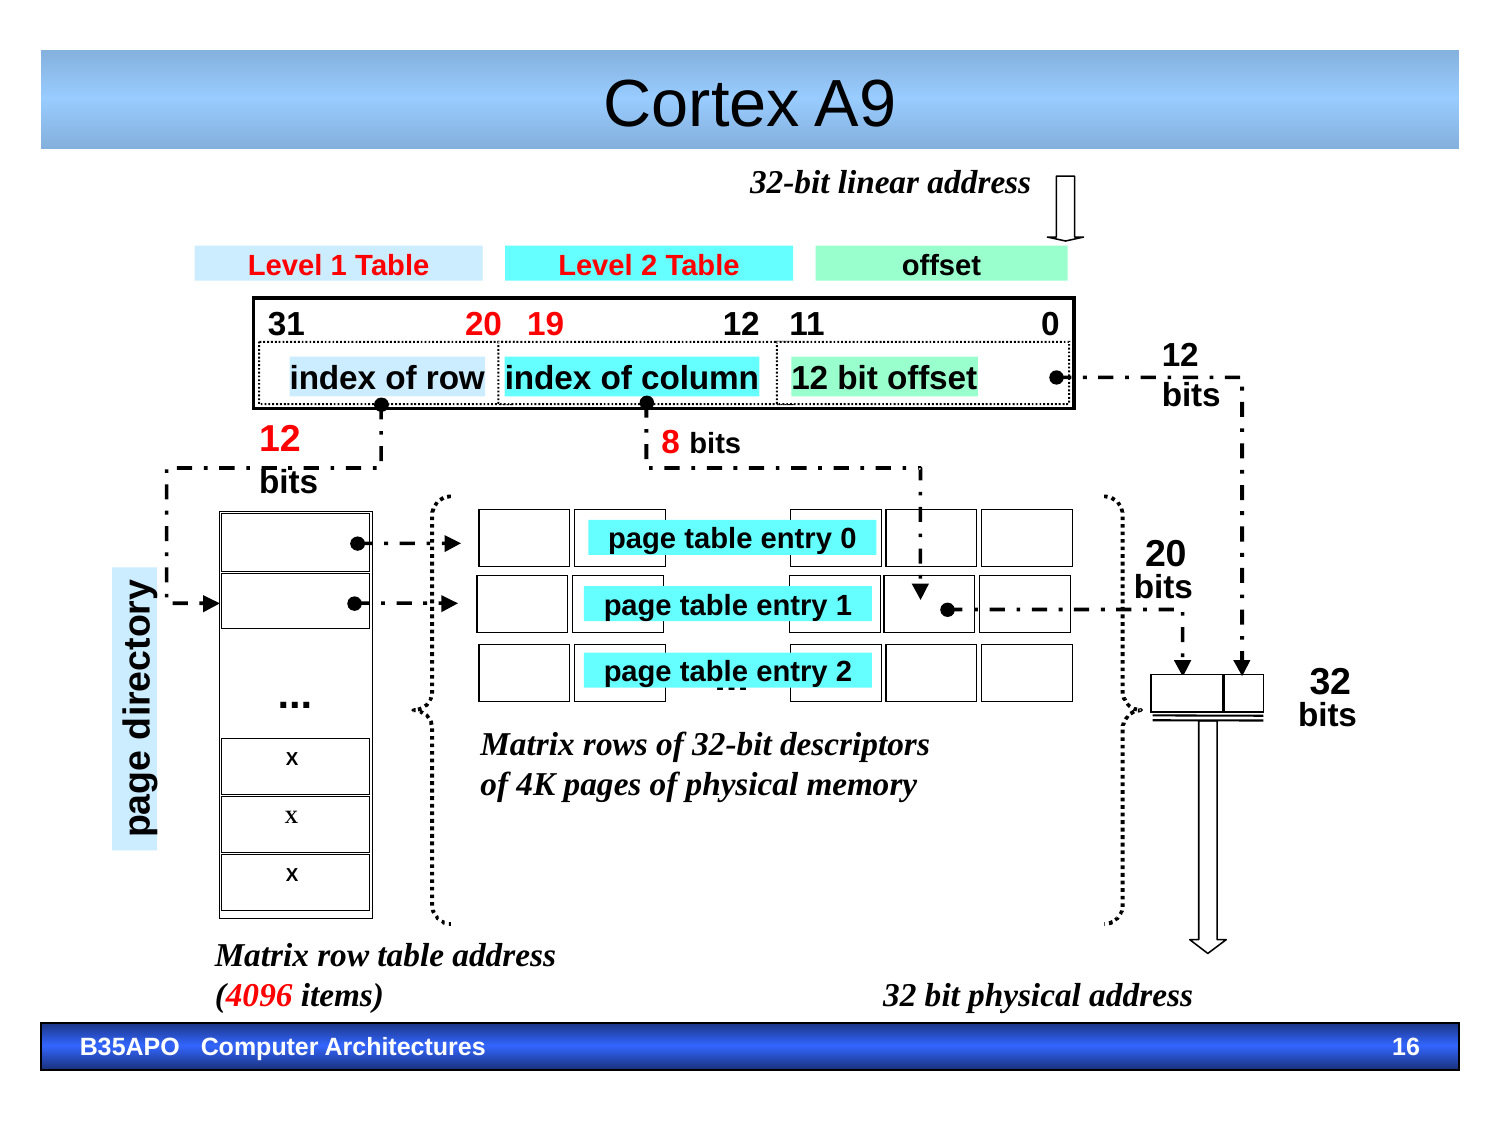

# Cortex A9
32-bit linear address
Level 1 Table
Level 2 Table
offset
31
20
19
12
11
0
12 bits
index of row
index of column
12 bit offset
12 bits
8 bits
...
page table entry 0
20
bits
...
page table entry 1
...
page table entry 2
32
...
page directory
bits
Matrix rows of 32-bit descriptors
of 4K pages of physical memory
X
X
X
Matrix row table address
(4096 items)
32 bit physical address
B35APO Computer Architectures